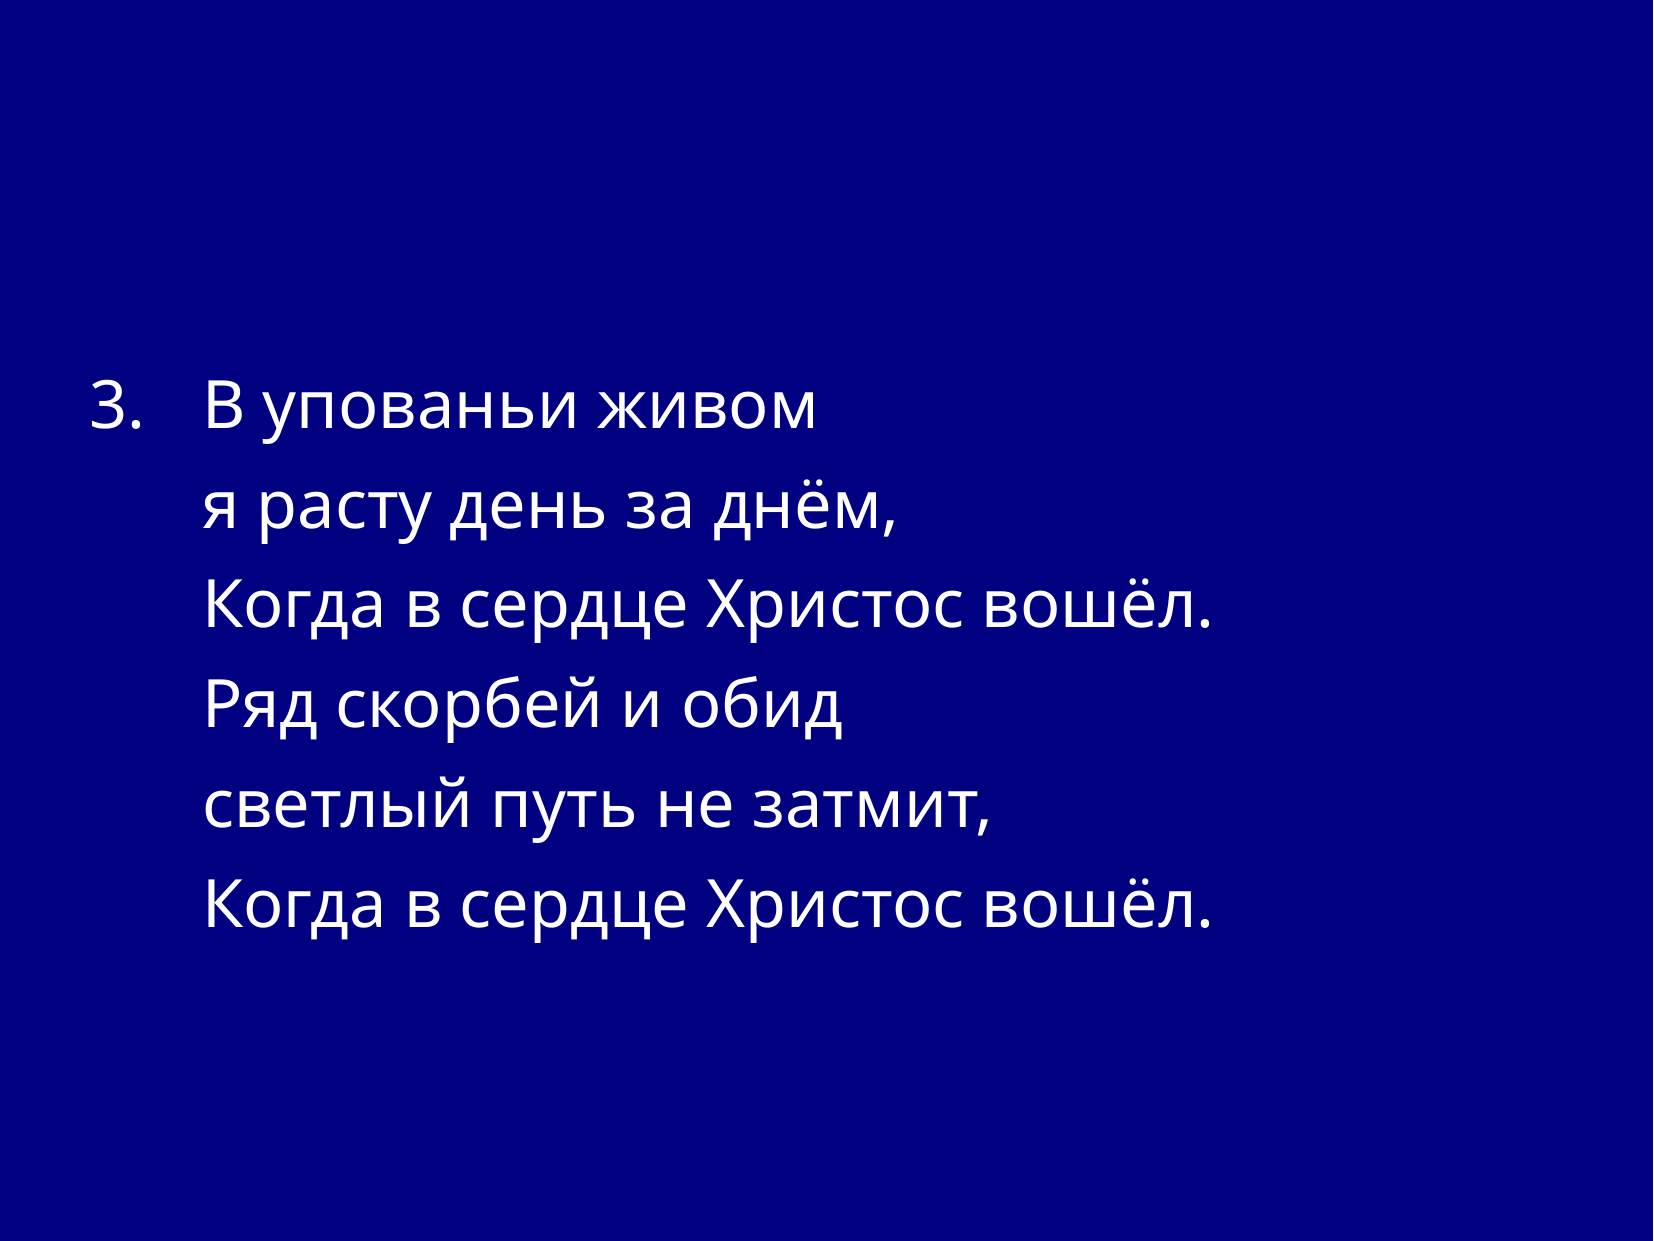

3.	В упованьи живом
	я расту день за днём,
	Когда в сердце Христос вошёл.
	Ряд скорбей и обид
	светлый путь не затмит,
	Когда в сердце Христос вошёл.